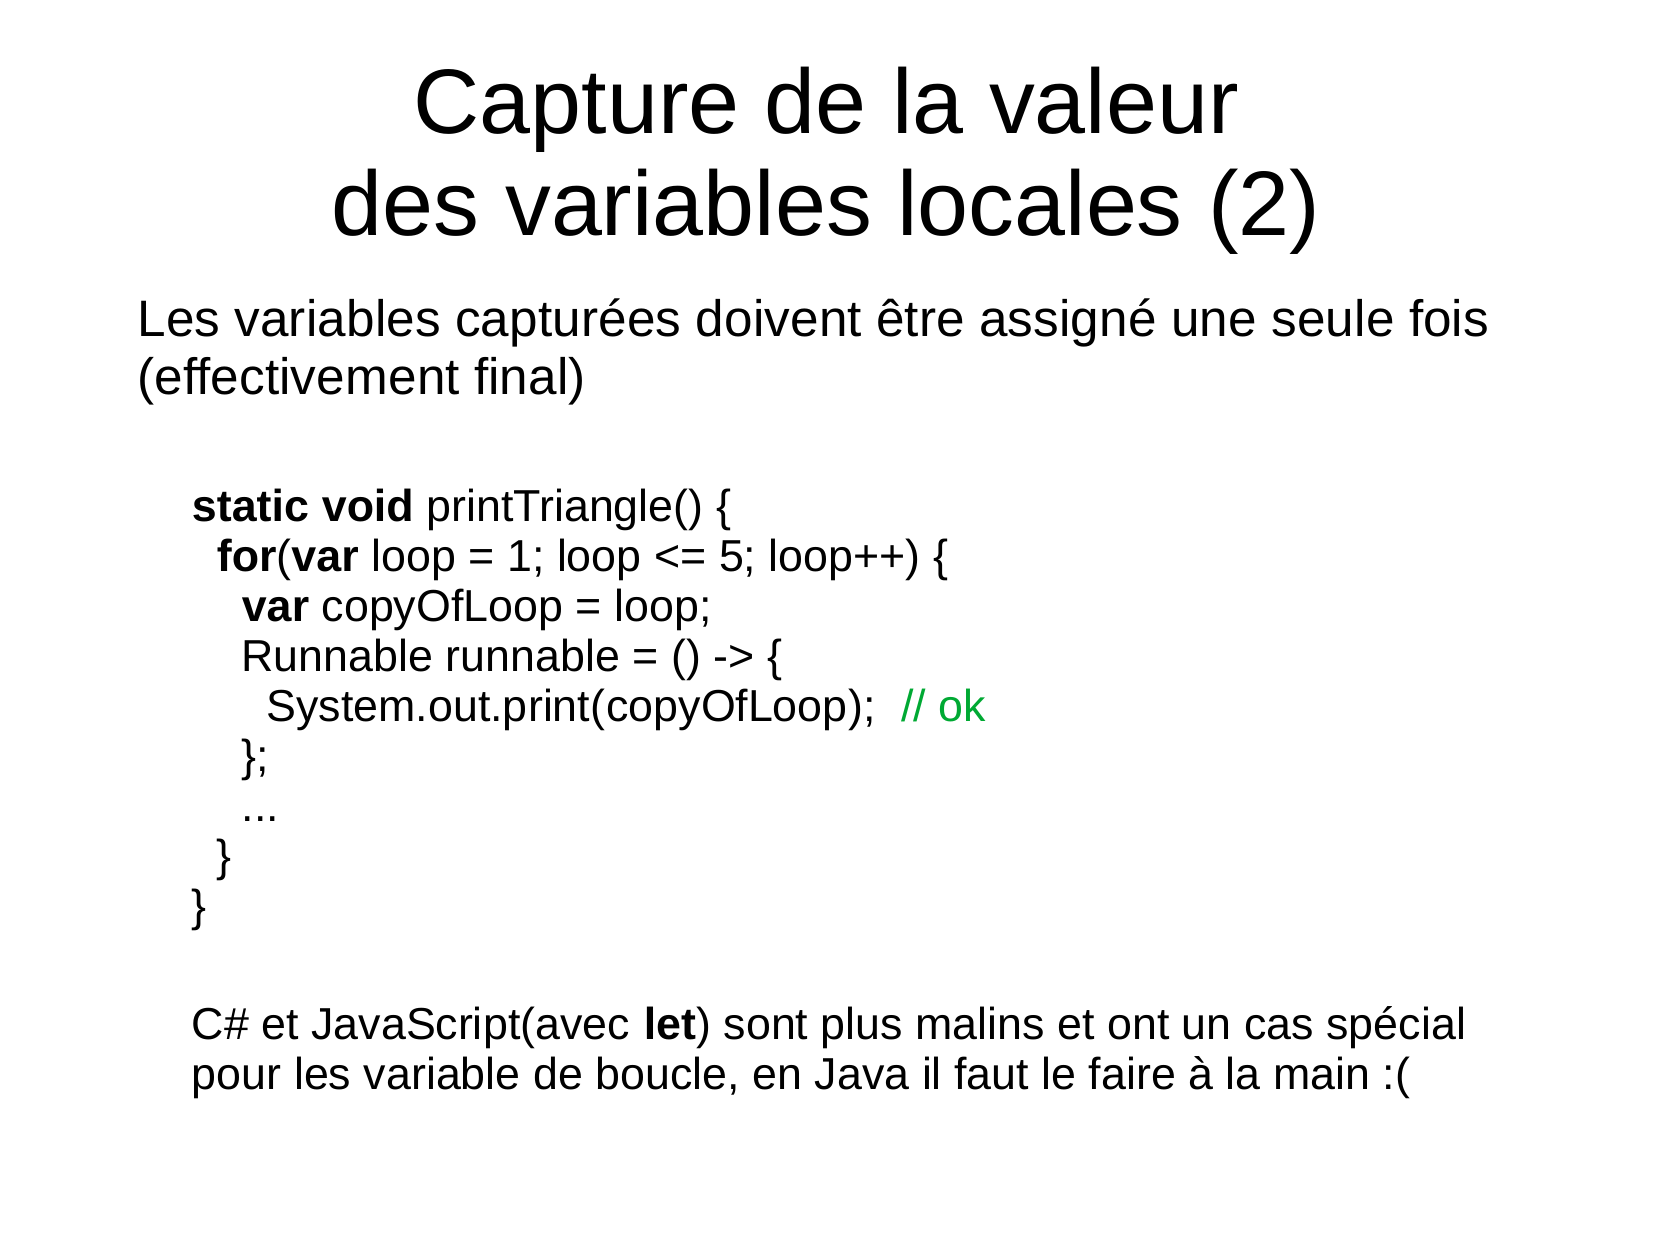

# Capture de la valeur des variables locales (2)
Les variables capturées doivent être assigné une seule fois (effectivement final)
static void printTriangle() {
 for(var loop = 1; loop <= 5; loop++) {
 var copyOfLoop = loop;
 Runnable runnable = () -> {
 System.out.print(copyOfLoop); // ok
 };
 ...
 }
}
C# et JavaScript(avec let) sont plus malins et ont un cas spécial pour les variable de boucle, en Java il faut le faire à la main :(